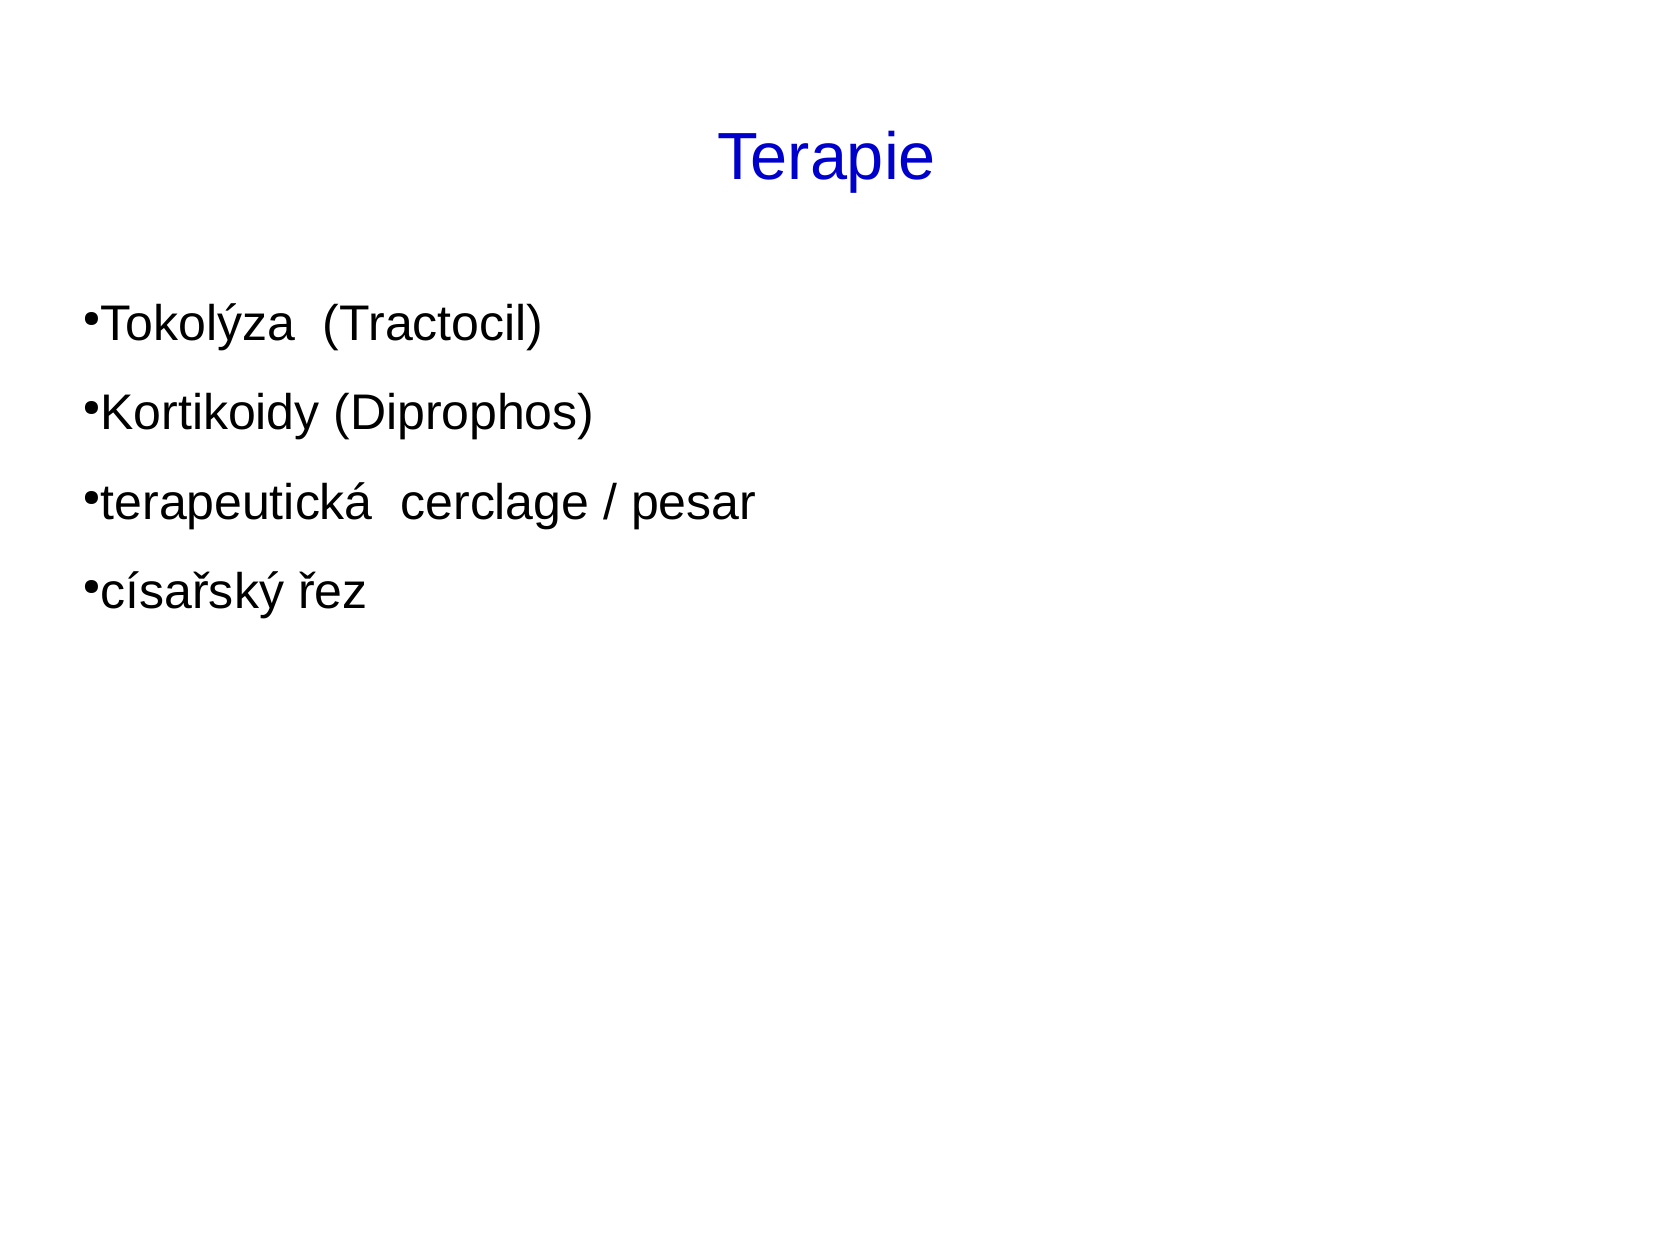

# Terapie
Tokolýza (Tractocil)
Kortikoidy (Diprophos)
terapeutická cerclage / pesar
císařský řez